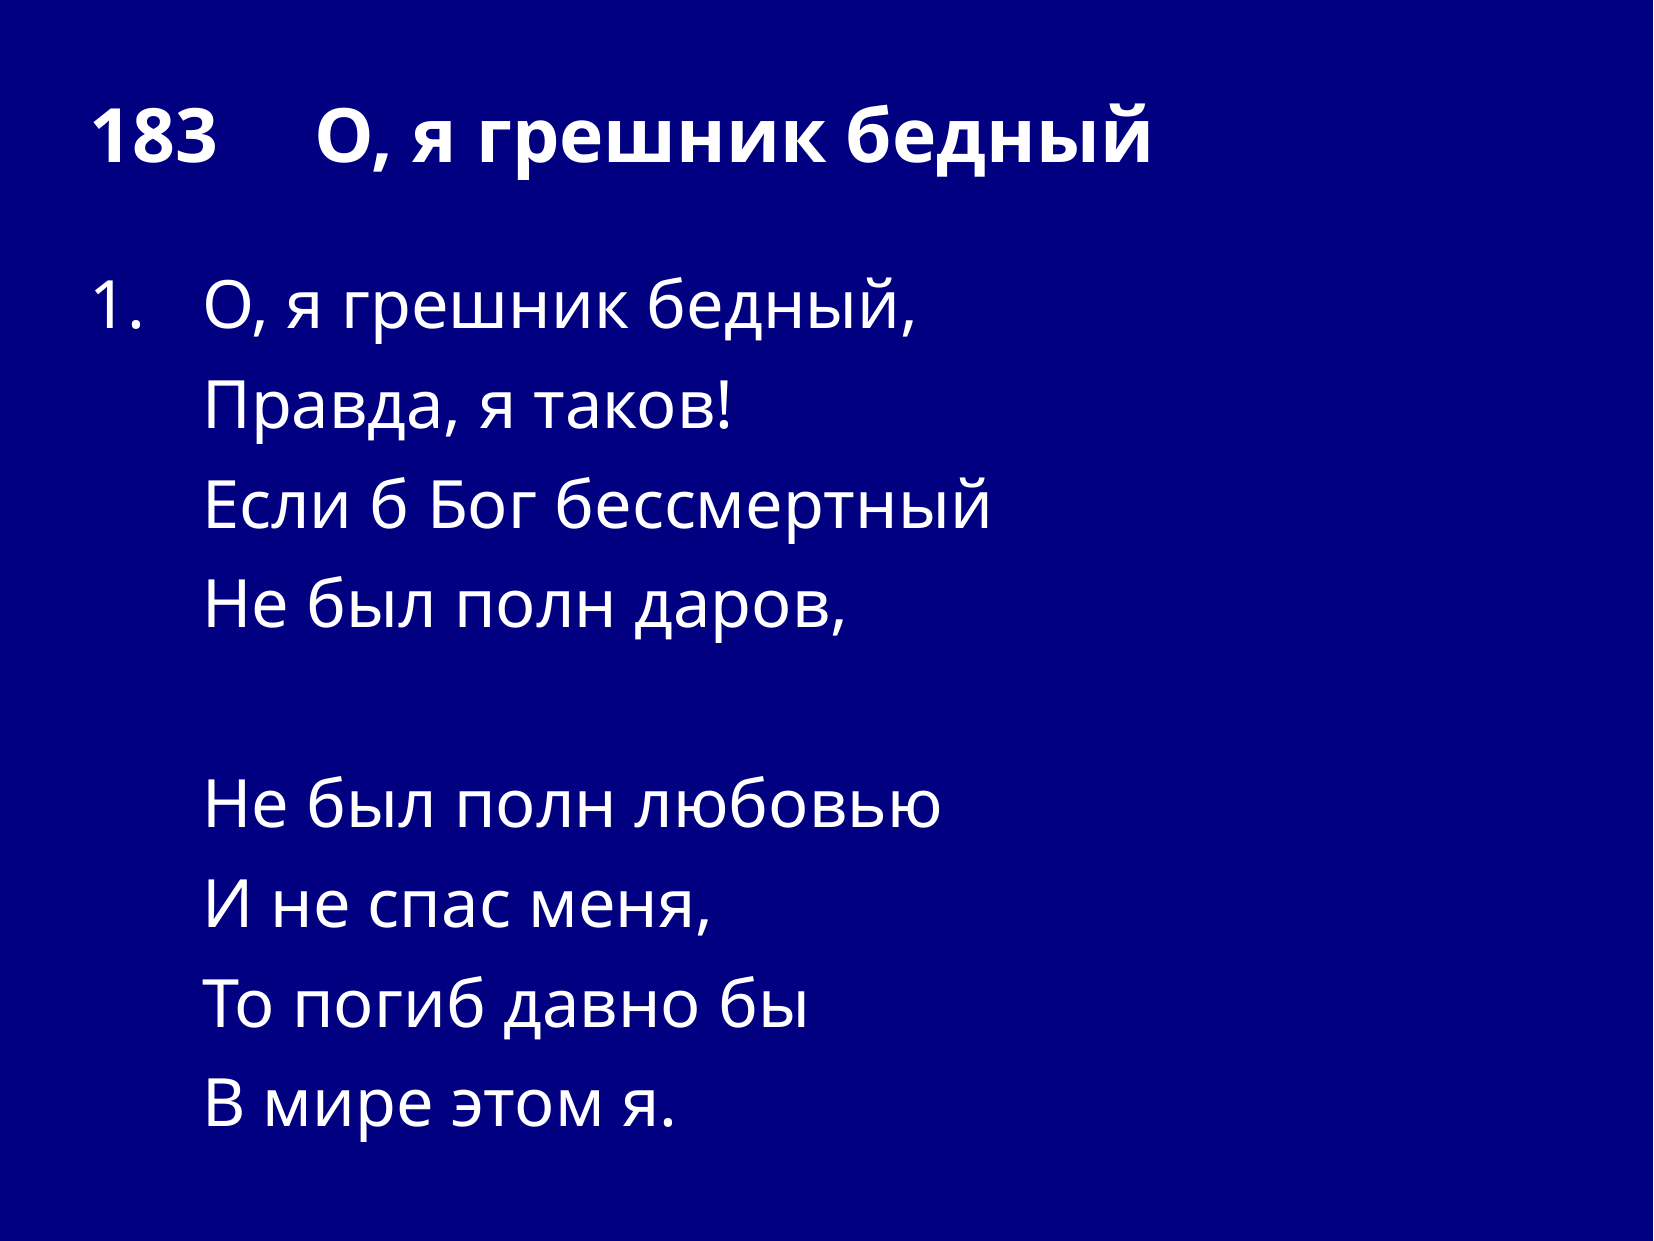

183	О, я грешник бедный
1.	О, я грешник бедный,
	Правда, я таков!
	Если б Бог бессмертный
	Не был полн даров,
	Не был полн любовью
	И не спас меня,
	То погиб давно бы
	В мире этом я.